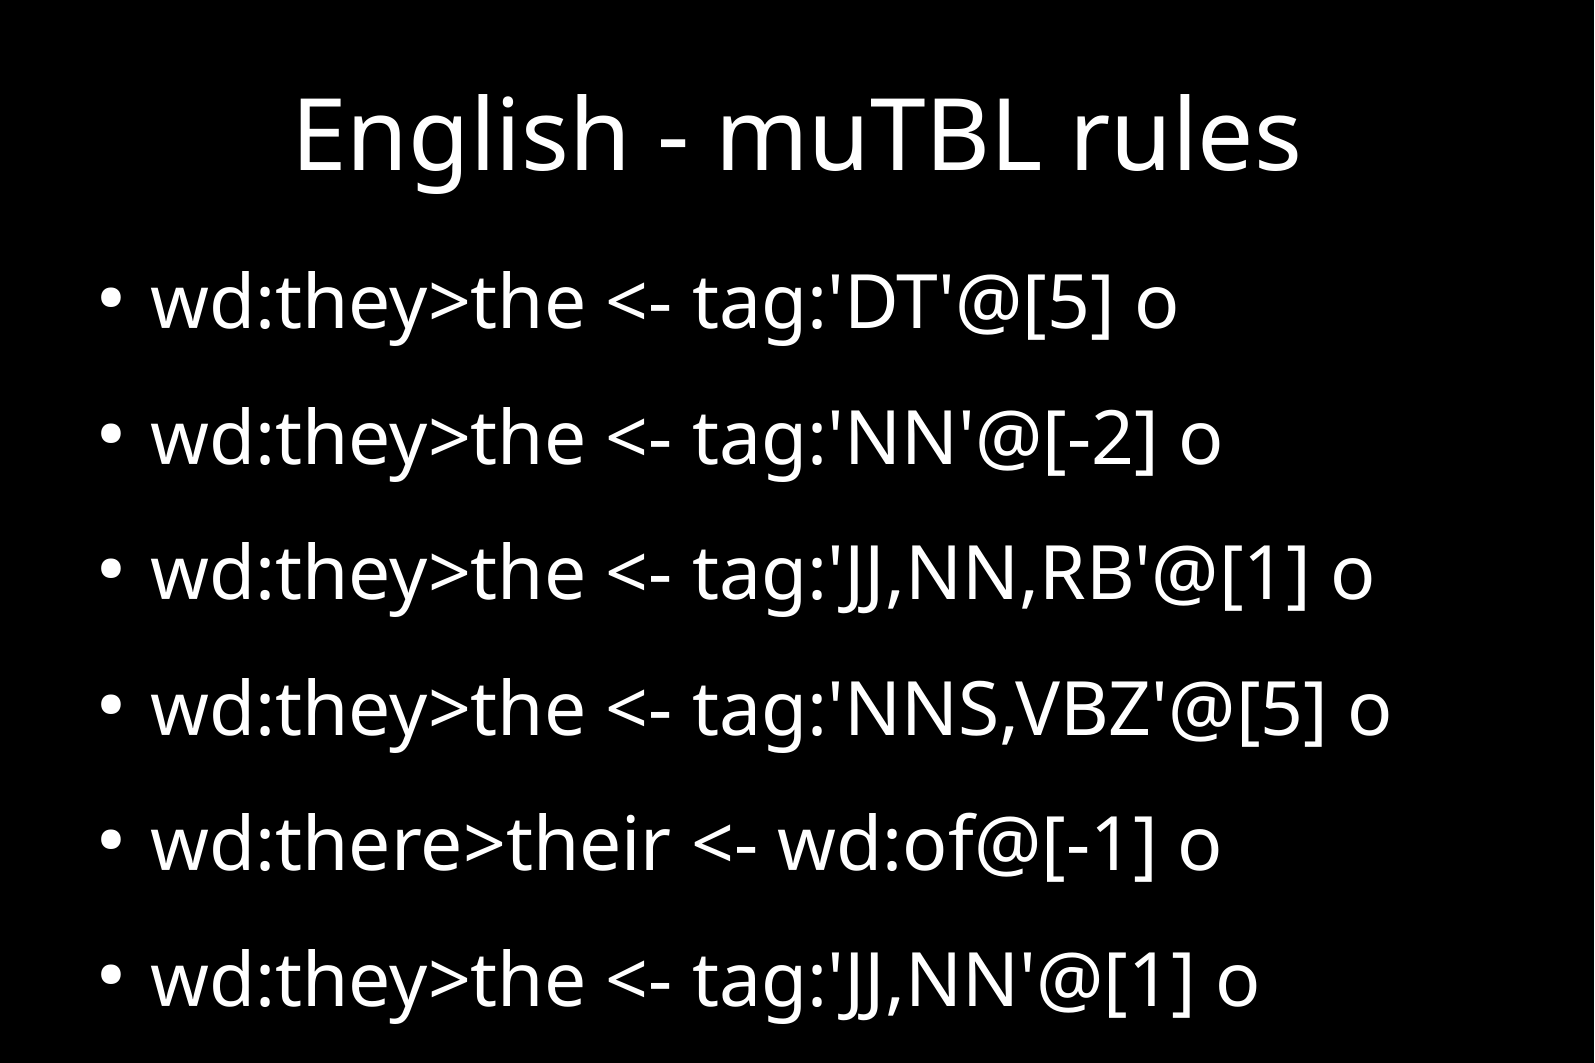

# English - muTBL rules
wd:they>the <- tag:'DT'@[5] o
wd:they>the <- tag:'NN'@[-2] o
wd:they>the <- tag:'JJ,NN,RB'@[1] o
wd:they>the <- tag:'NNS,VBZ'@[5] o
wd:there>their <- wd:of@[-1] o
wd:they>the <- tag:'JJ,NN'@[1] o